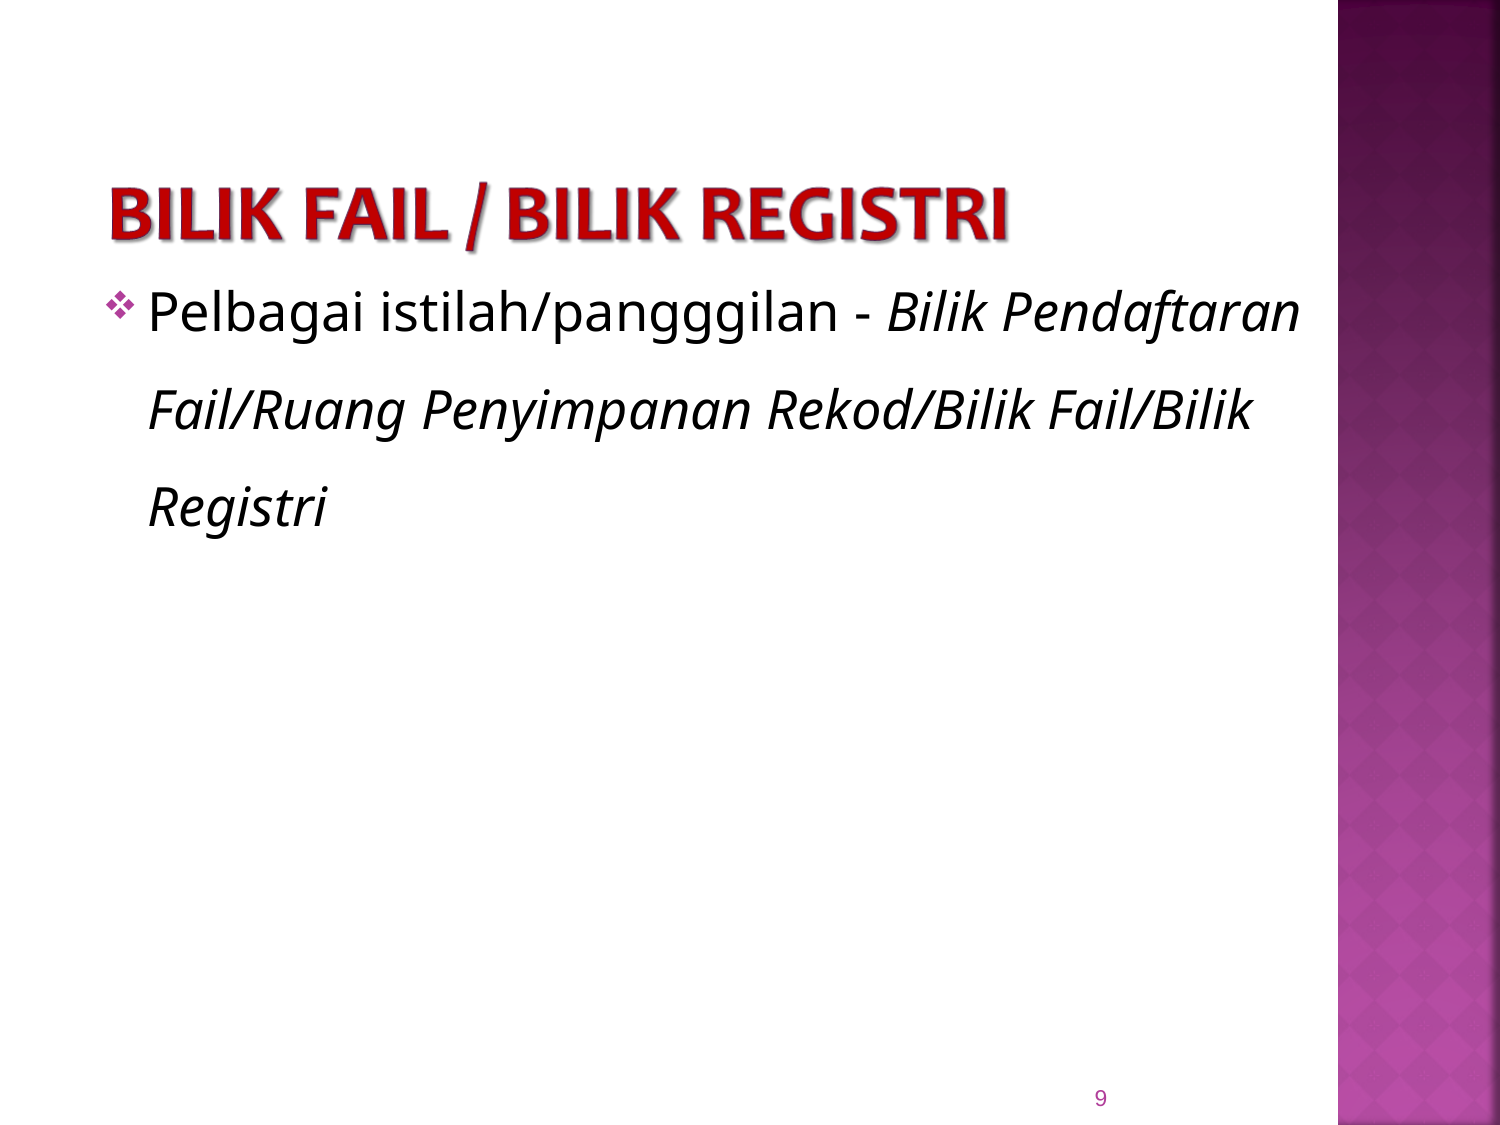

# Pelbagai istilah/pangggilan - Bilik Pendaftaran Fail/Ruang Penyimpanan Rekod/Bilik Fail/Bilik Registri